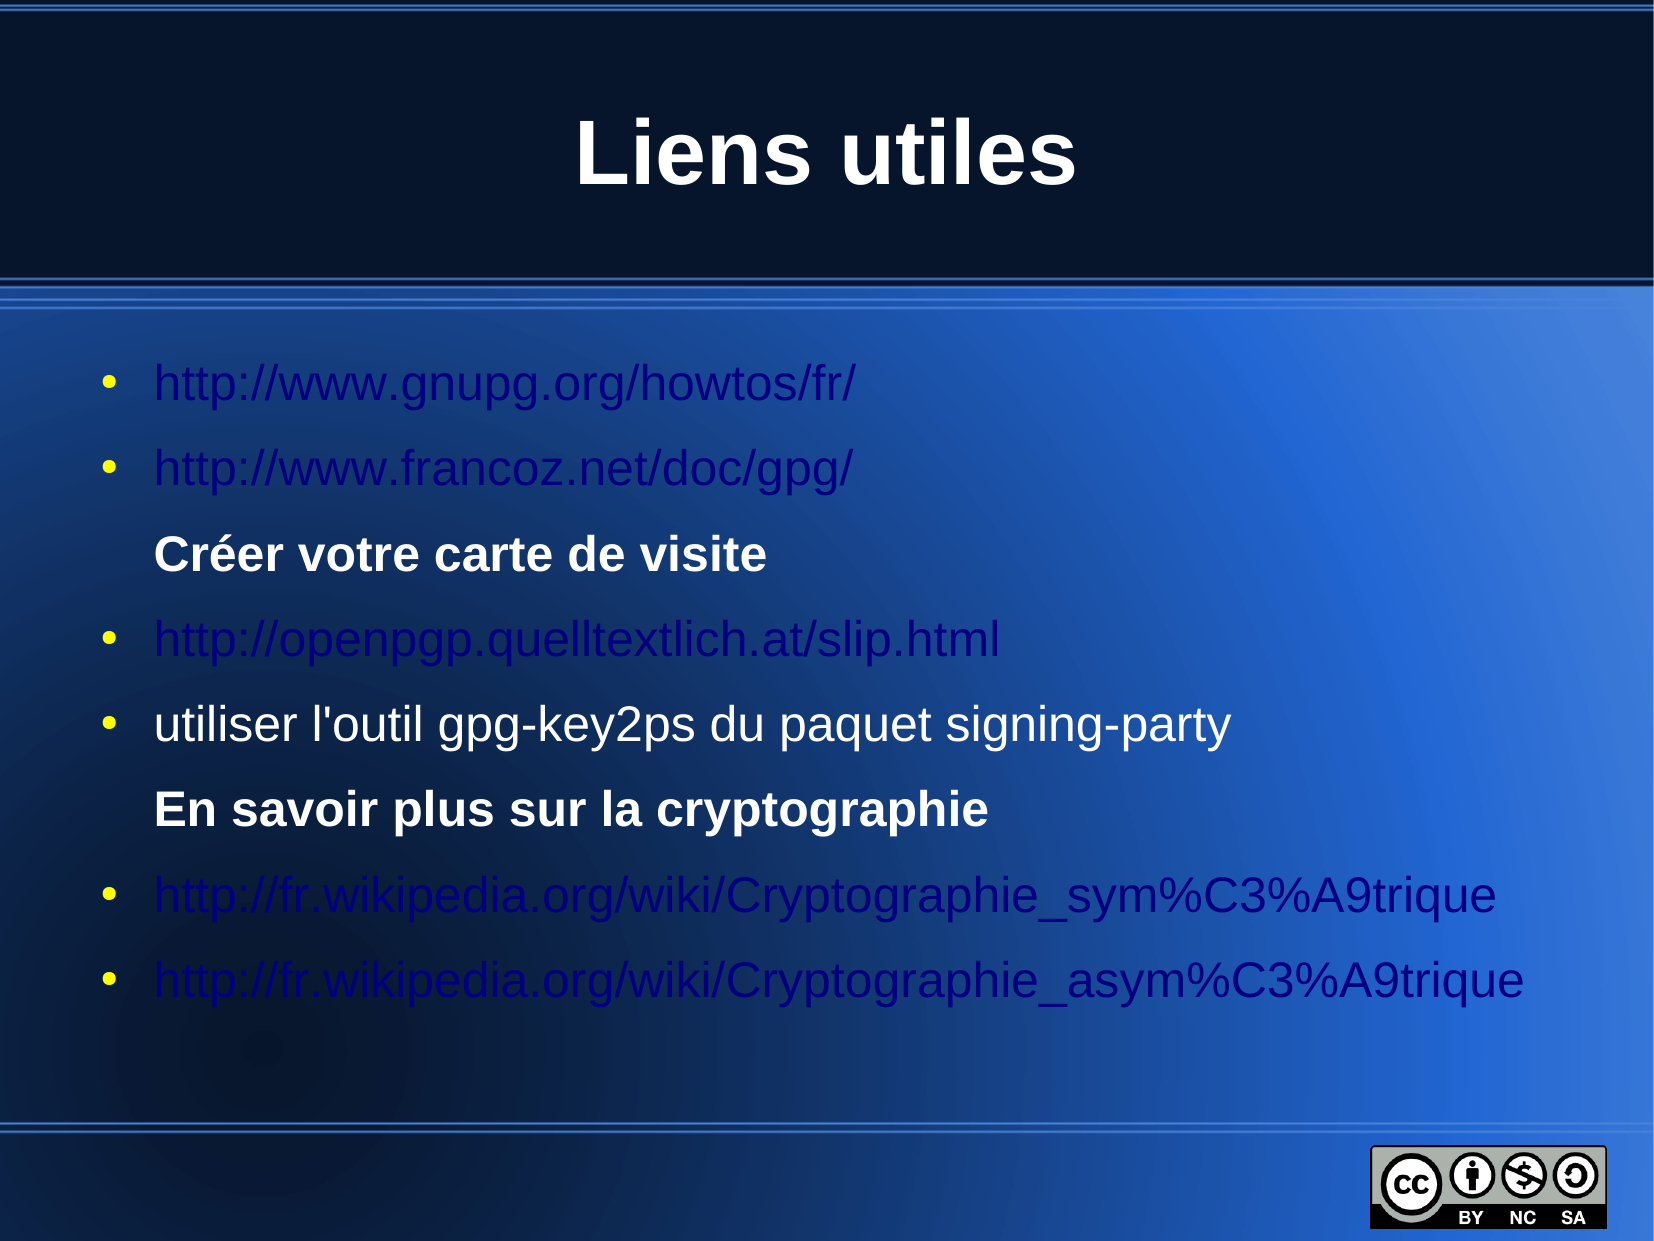

# Liens utiles
http://www.gnupg.org/howtos/fr/
http://www.francoz.net/doc/gpg/
Créer votre carte de visite
http://openpgp.quelltextlich.at/slip.html
utiliser l'outil gpg-key2ps du paquet signing-party
En savoir plus sur la cryptographie
http://fr.wikipedia.org/wiki/Cryptographie_sym%C3%A9trique
http://fr.wikipedia.org/wiki/Cryptographie_asym%C3%A9trique